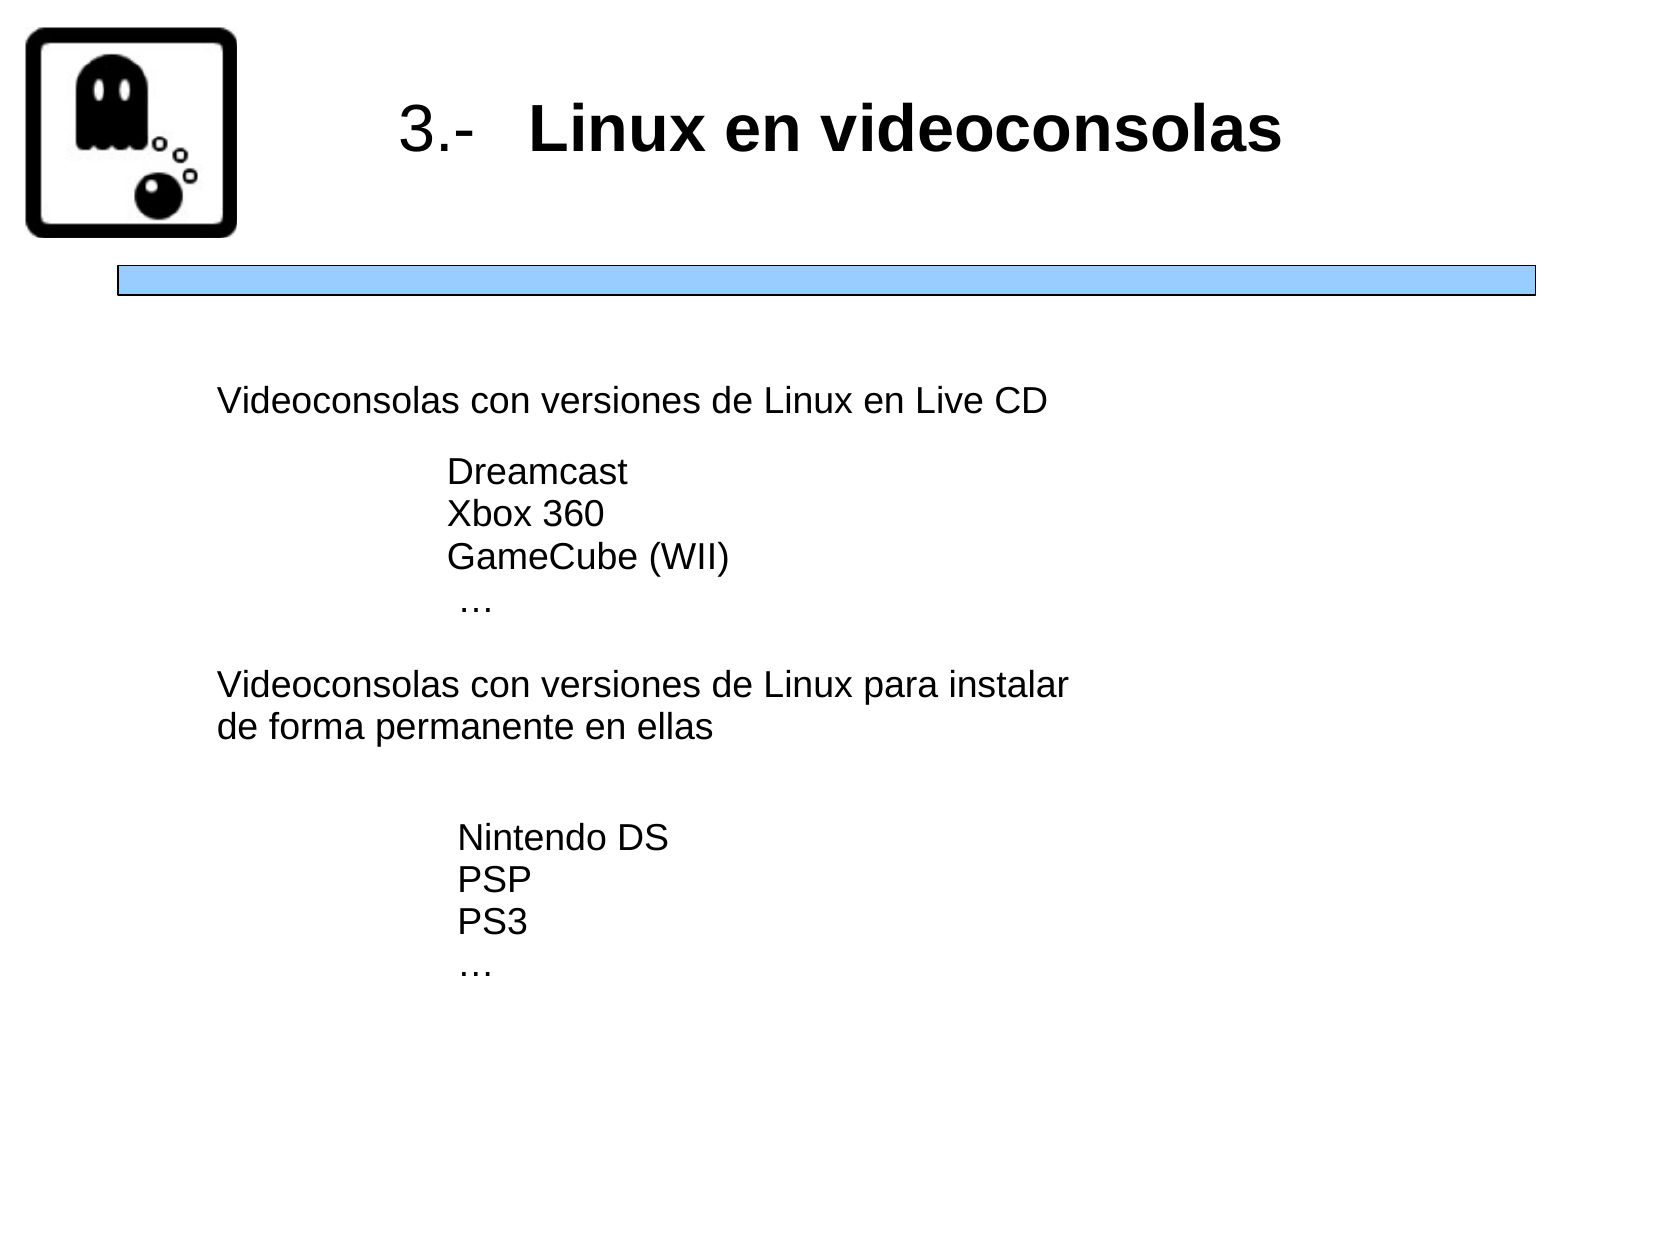

3.-
Linux en videoconsolas
Videoconsolas con versiones de Linux en Live CD
 Dreamcast
 Xbox 360
 GameCube (WII)‏
 …
Videoconsolas con versiones de Linux para instalar
de forma permanente en ellas
 Nintendo DS
 PSP
 PS3
 …